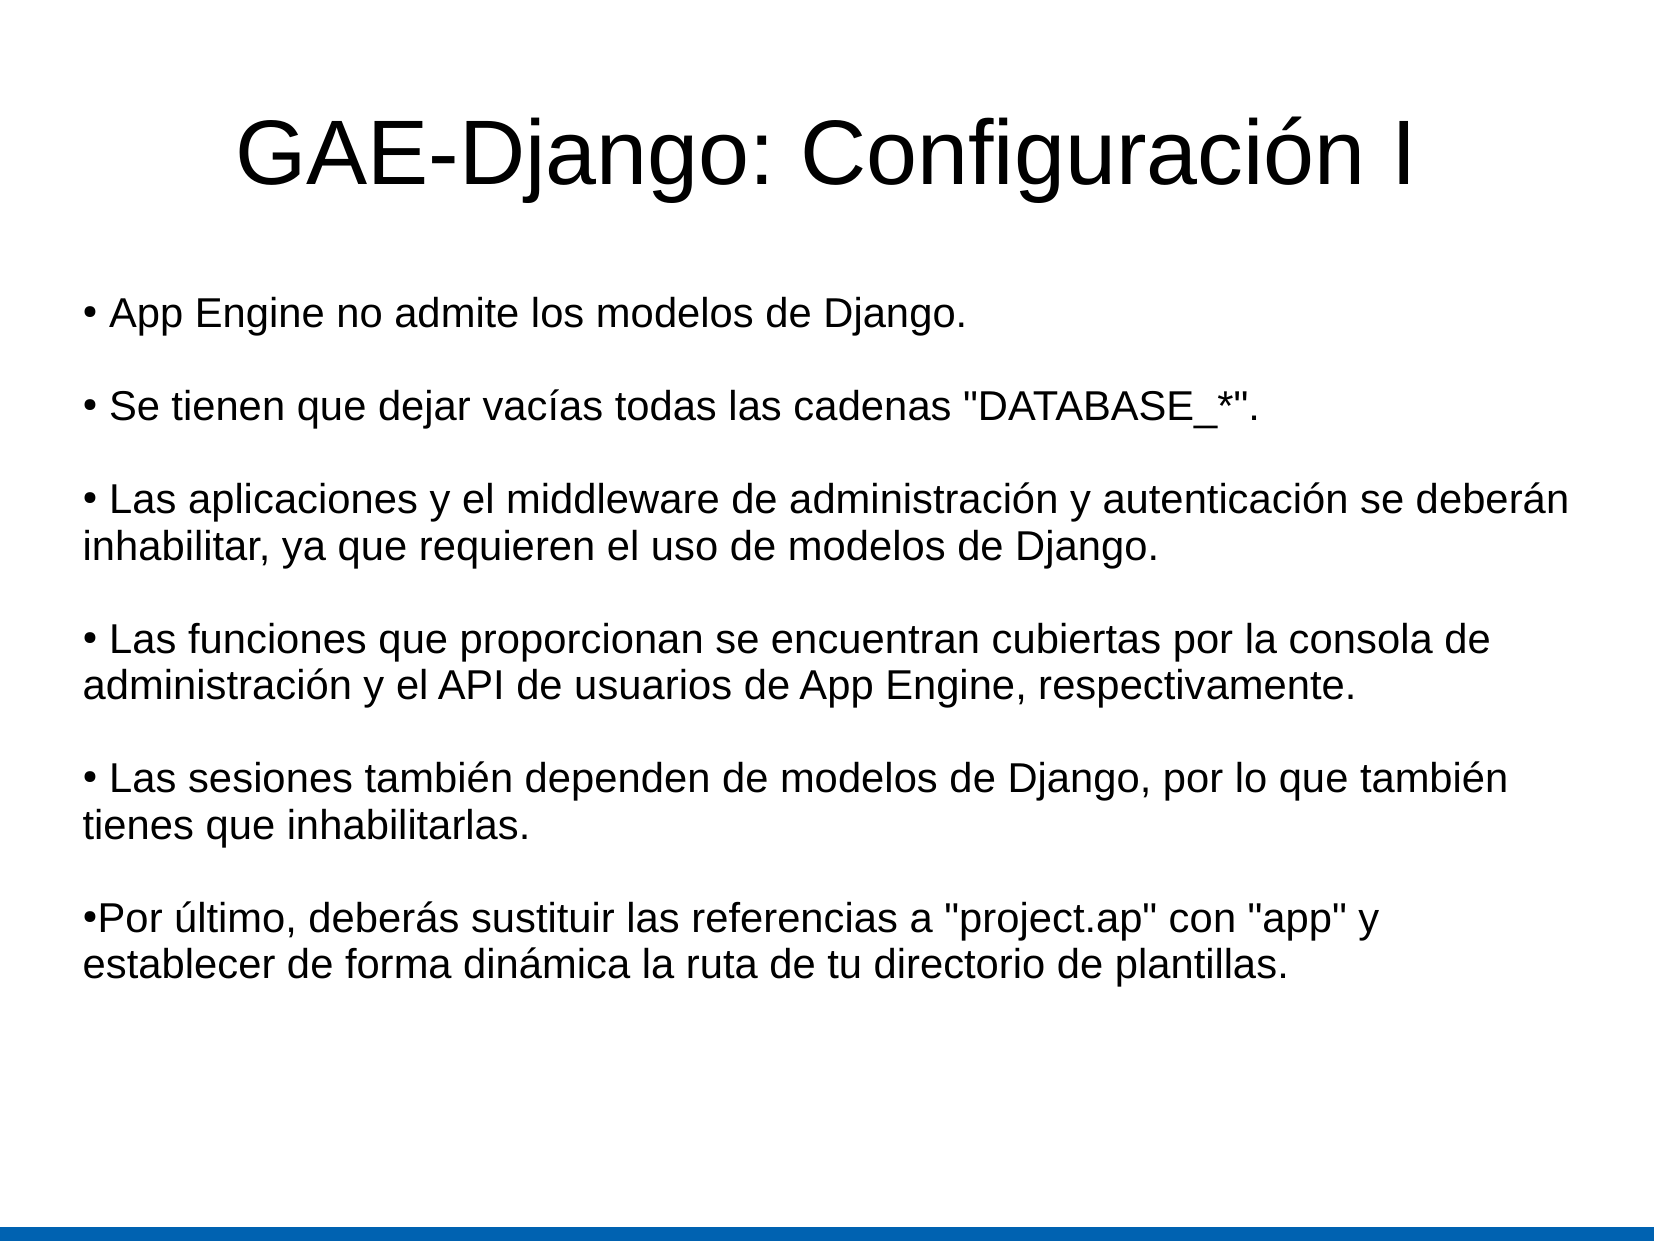

# GAE-Django: Configuración I
 App Engine no admite los modelos de Django.
 Se tienen que dejar vacías todas las cadenas "DATABASE_*".
 Las aplicaciones y el middleware de administración y autenticación se deberán inhabilitar, ya que requieren el uso de modelos de Django.
 Las funciones que proporcionan se encuentran cubiertas por la consola de administración y el API de usuarios de App Engine, respectivamente.
 Las sesiones también dependen de modelos de Django, por lo que también tienes que inhabilitarlas.
Por último, deberás sustituir las referencias a "project.ap" con "app" y establecer de forma dinámica la ruta de tu directorio de plantillas.